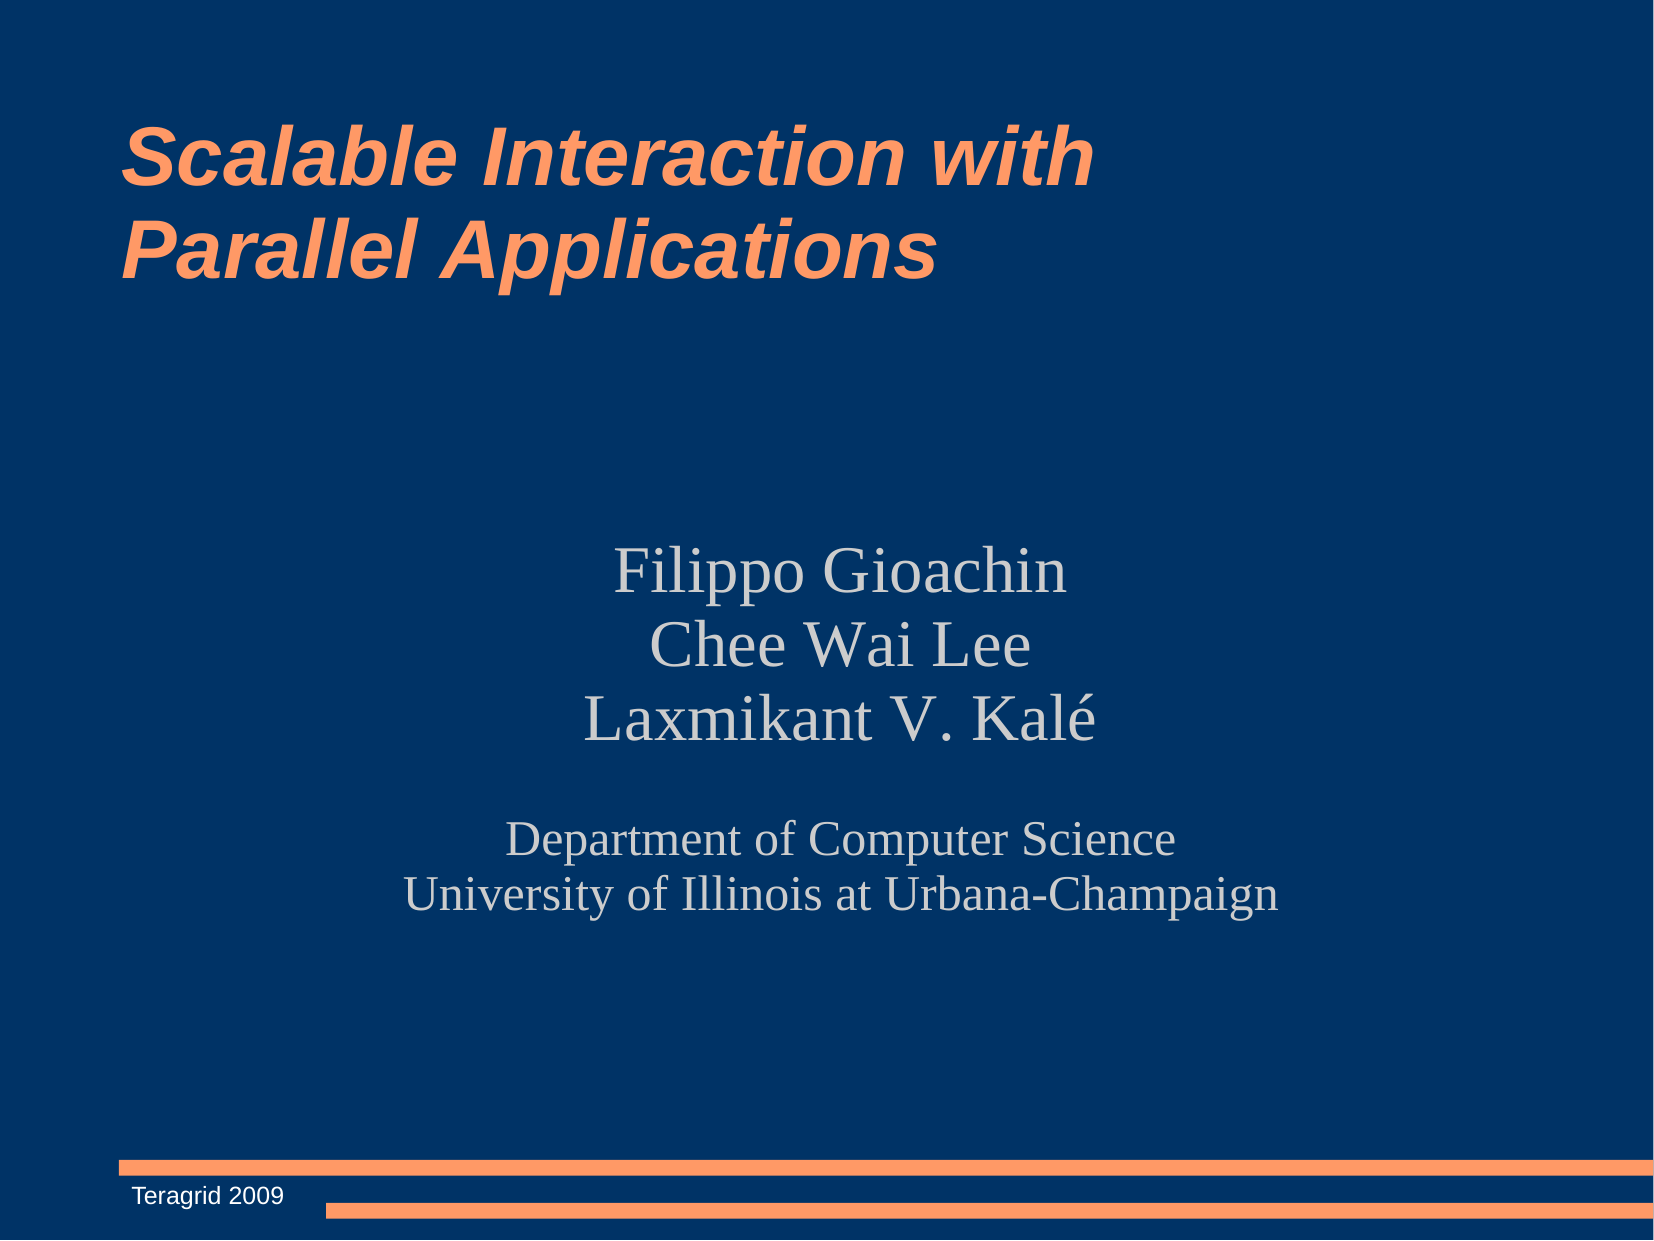

# Scalable Interaction with Parallel Applications
Filippo Gioachin
Chee Wai Lee
Laxmikant V. Kalé
Department of Computer Science
University of Illinois at Urbana-Champaign